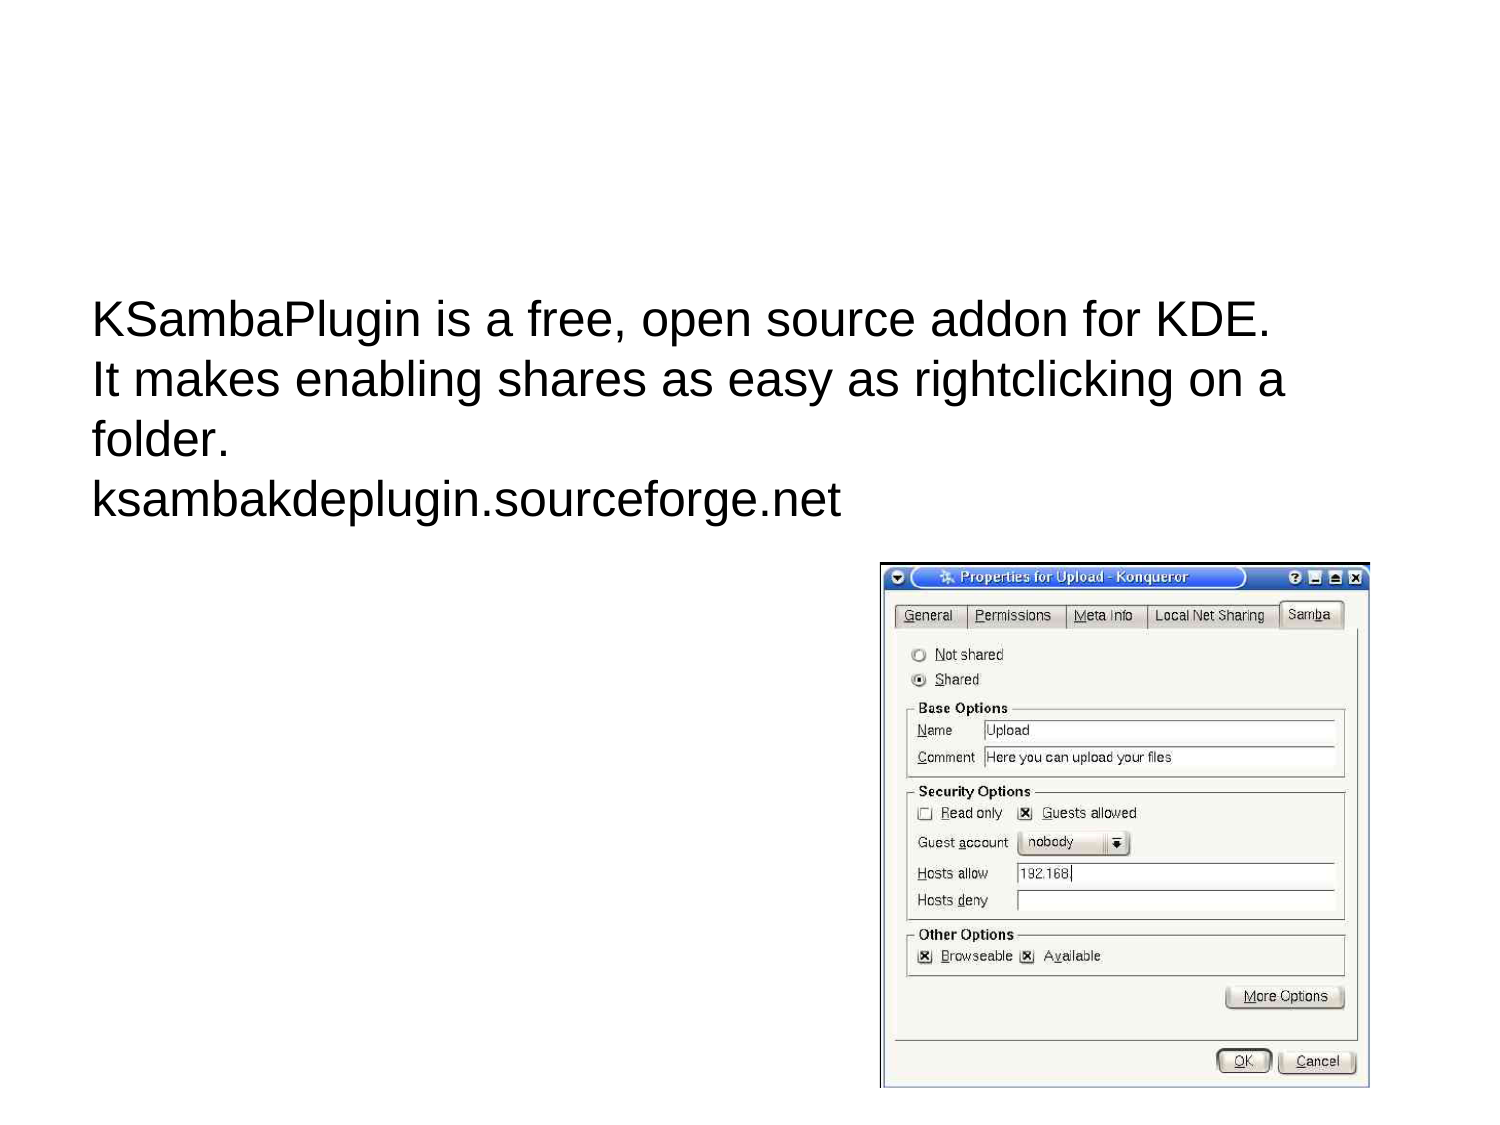

#
KSambaPlugin is a free, open source addon for KDE.
It makes enabling shares as easy as rightclicking on a folder.
ksambakdeplugin.sourceforge.net